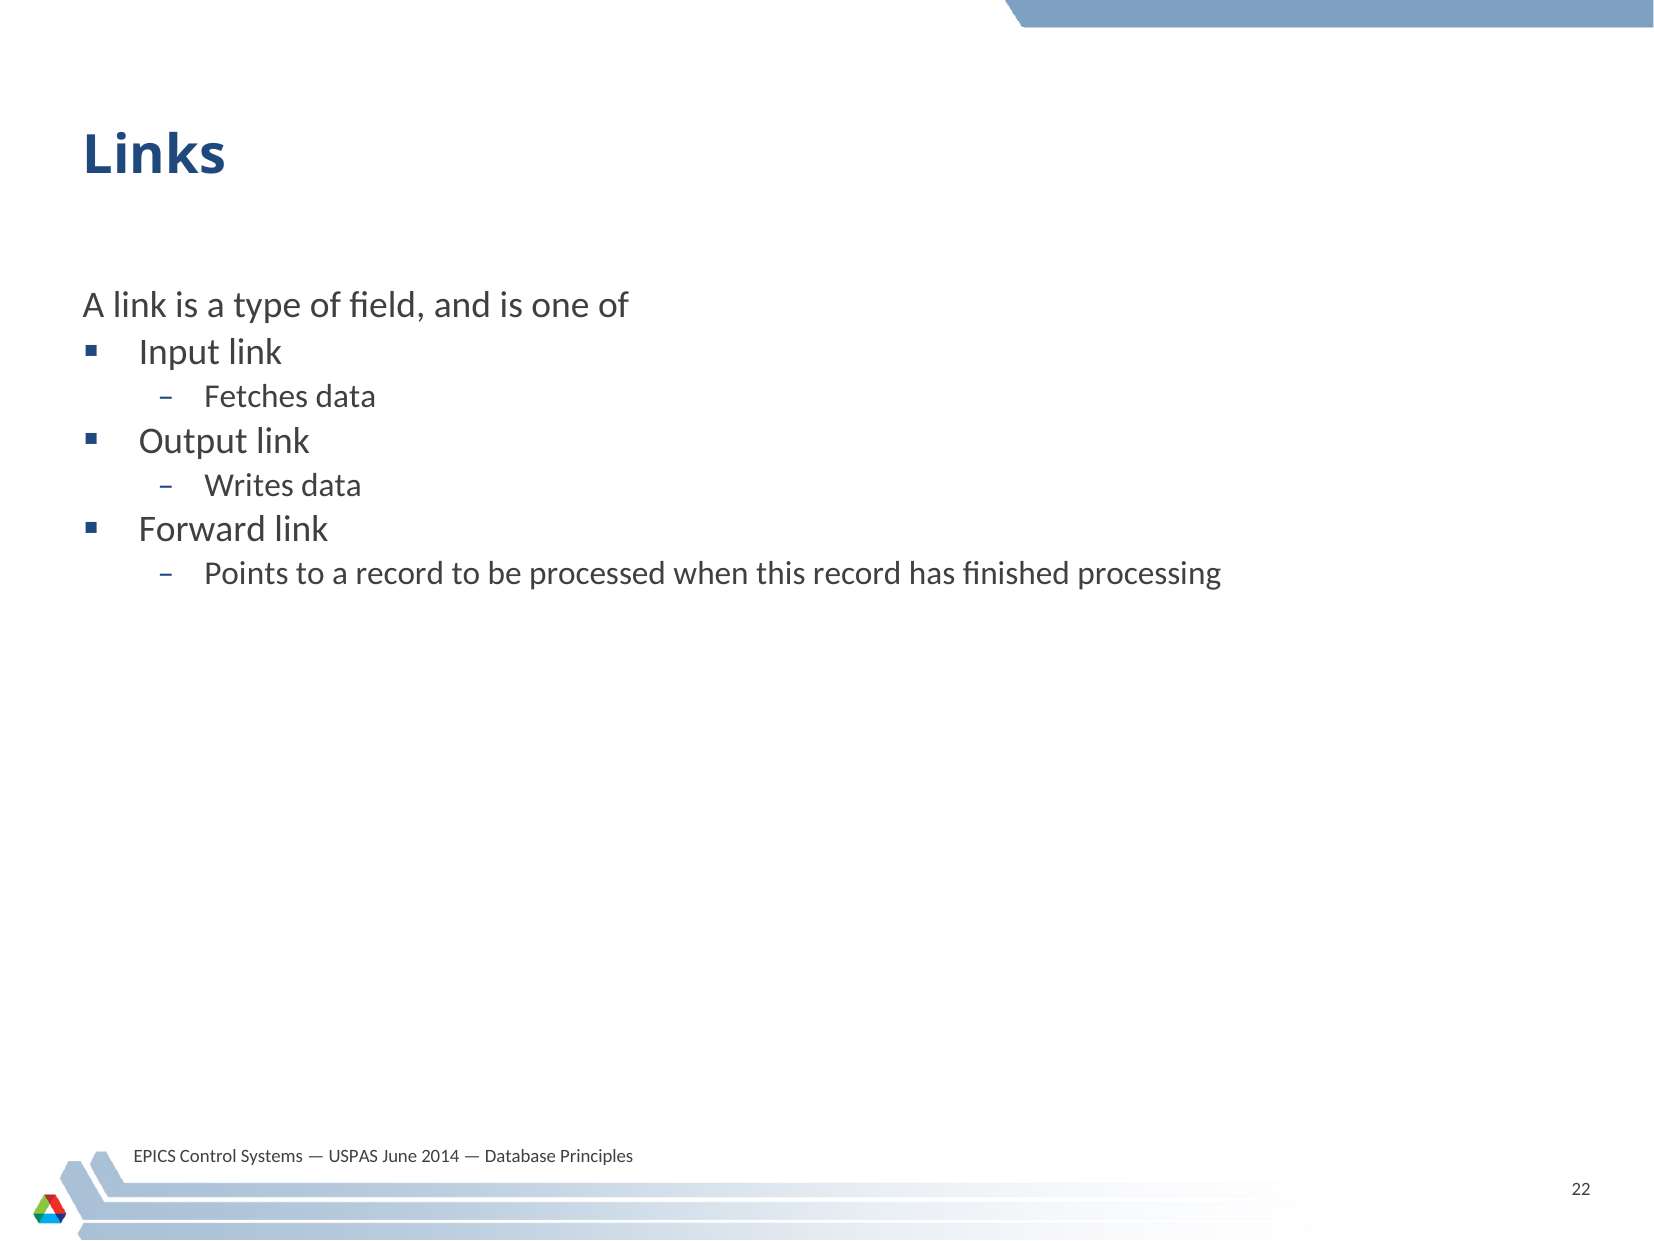

# Links
A link is a type of field, and is one of
Input link
Fetches data
Output link
Writes data
Forward link
Points to a record to be processed when this record has finished processing
EPICS Control Systems — USPAS June 2014 — Database Principles
22